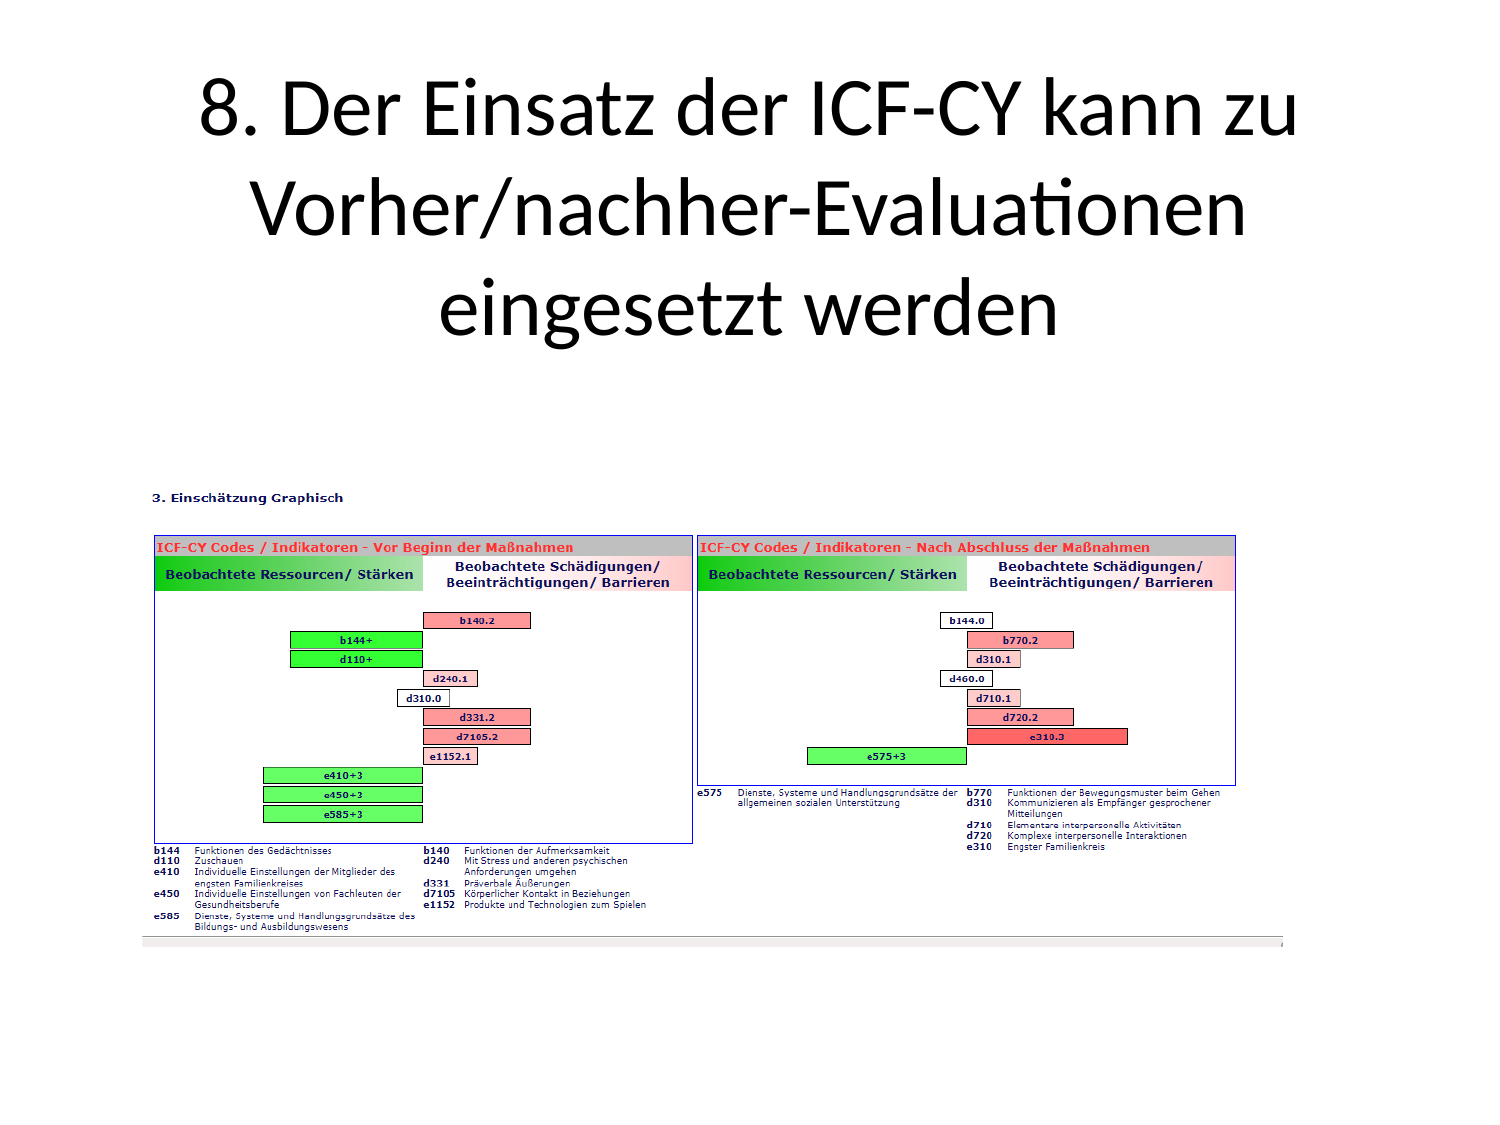

# 8. Der Einsatz der ICF-CY kann zu Vorher/nachher-Evaluationen eingesetzt werden